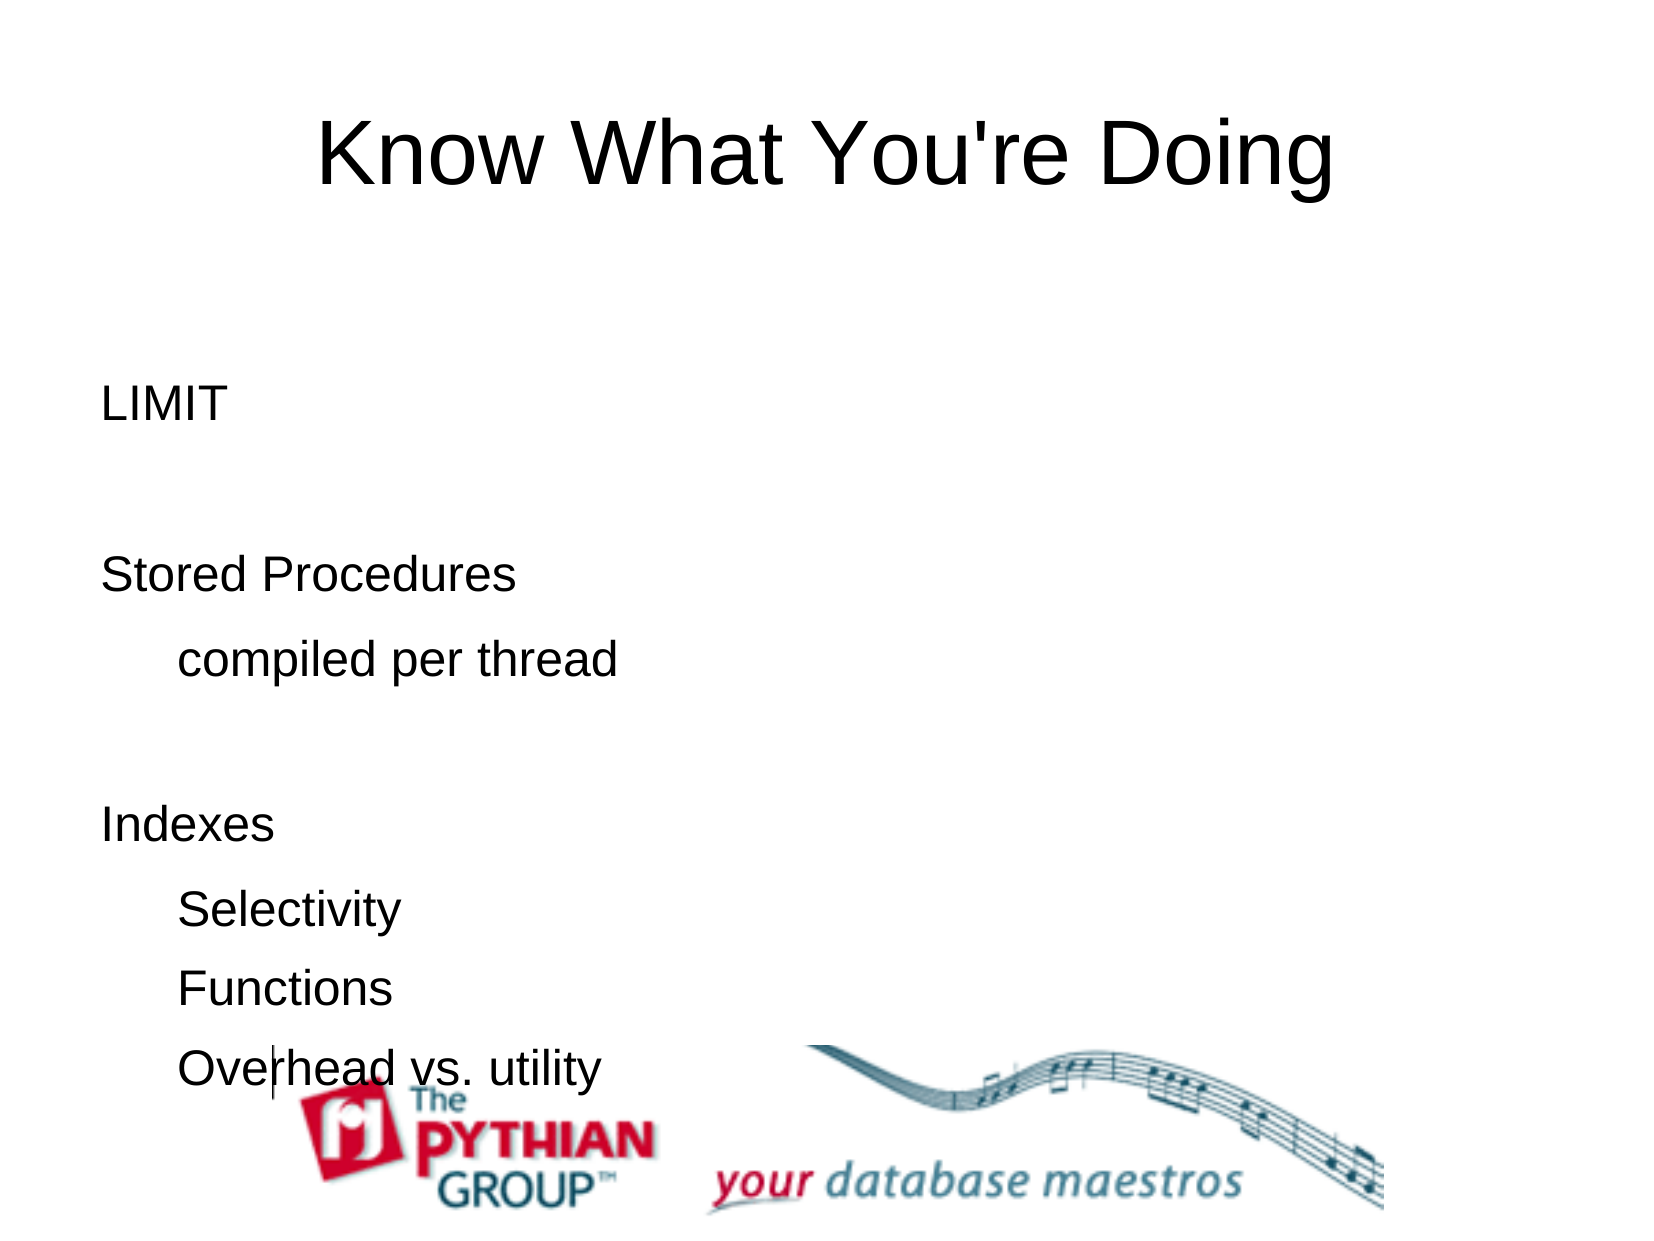

# Know What You're Doing
LIMIT
Stored Procedures
compiled per thread
Indexes
Selectivity
Functions
Overhead vs. utility